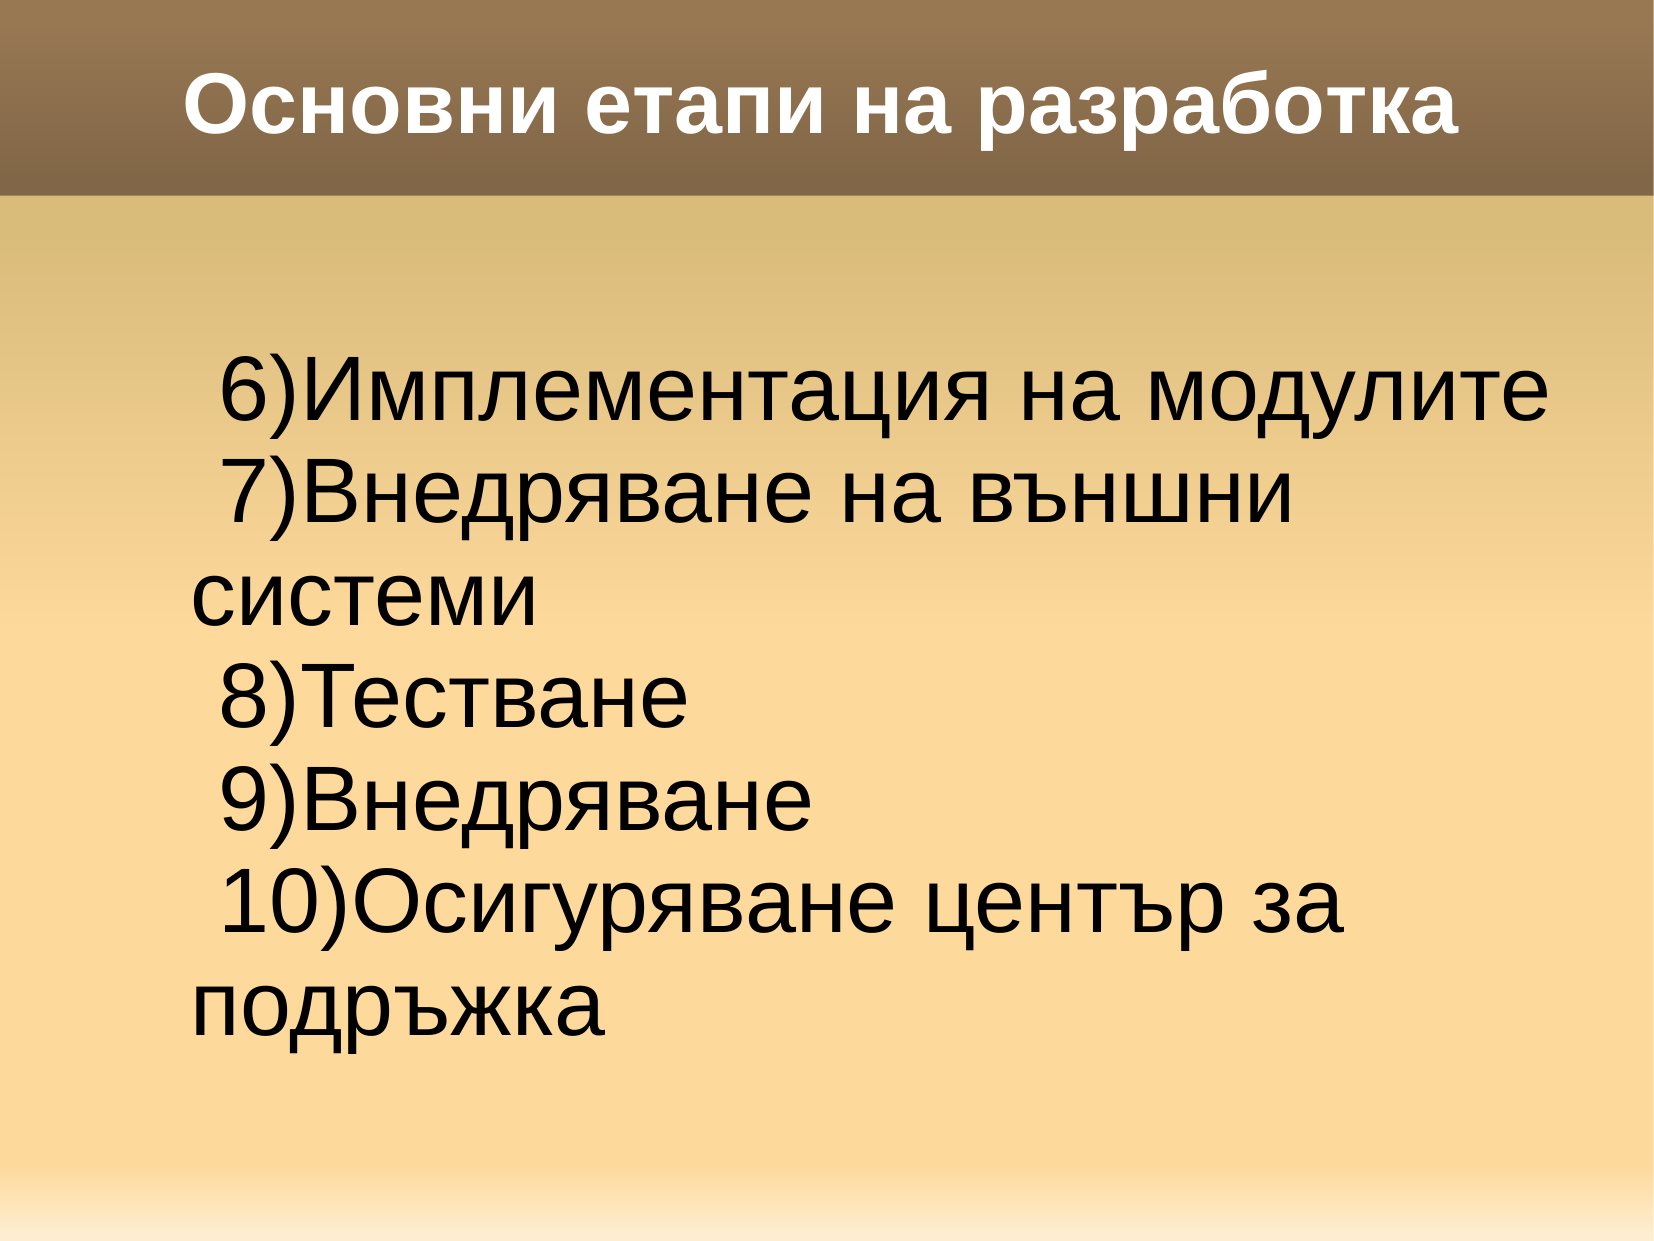

# Основни етапи на разработка
6)Имплементация на модулите
7)Внедряване на външни системи
8)Тестване
9)Внедряване
10)Осигуряване център за подръжка